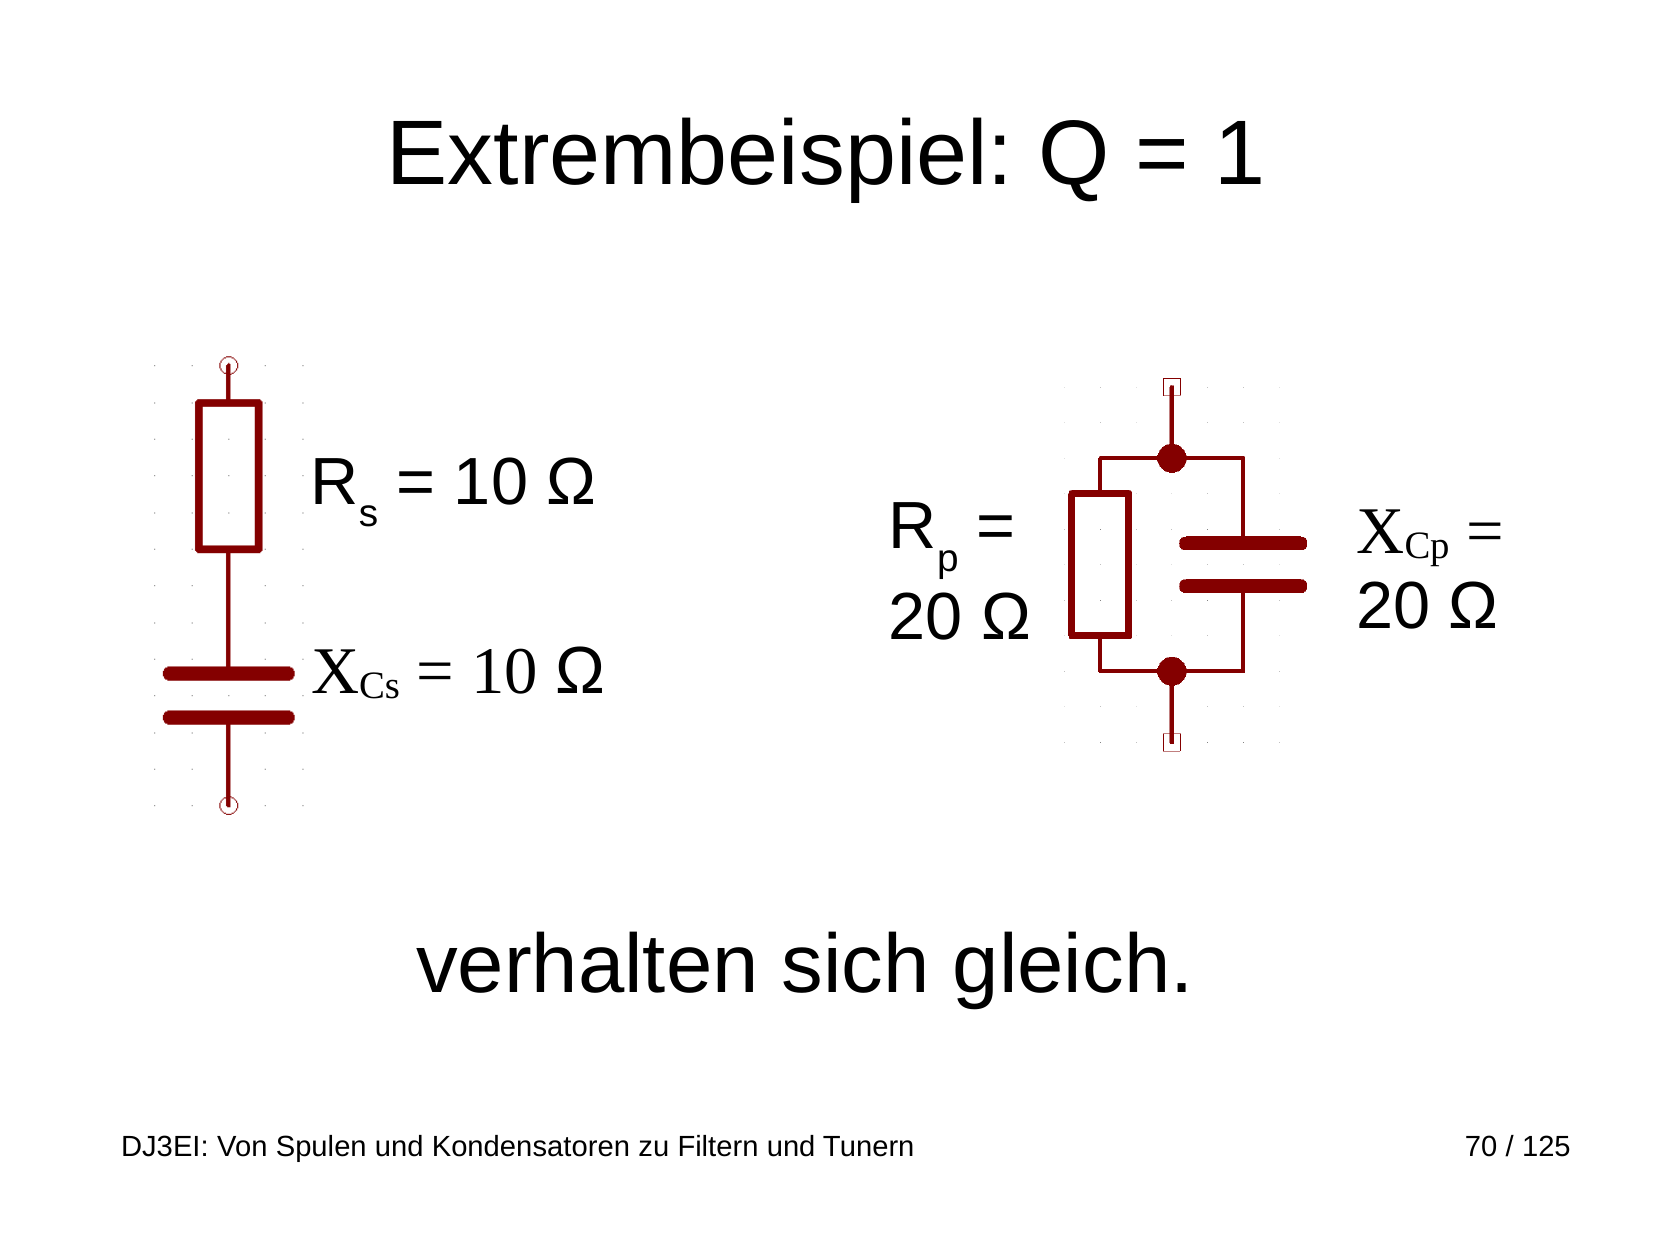

# Extrembeispiel: Q = 1
Rs = 10 Ω
Rp =
20 Ω
XCp =
20 Ω
XCs = 10 Ω
verhalten sich gleich.